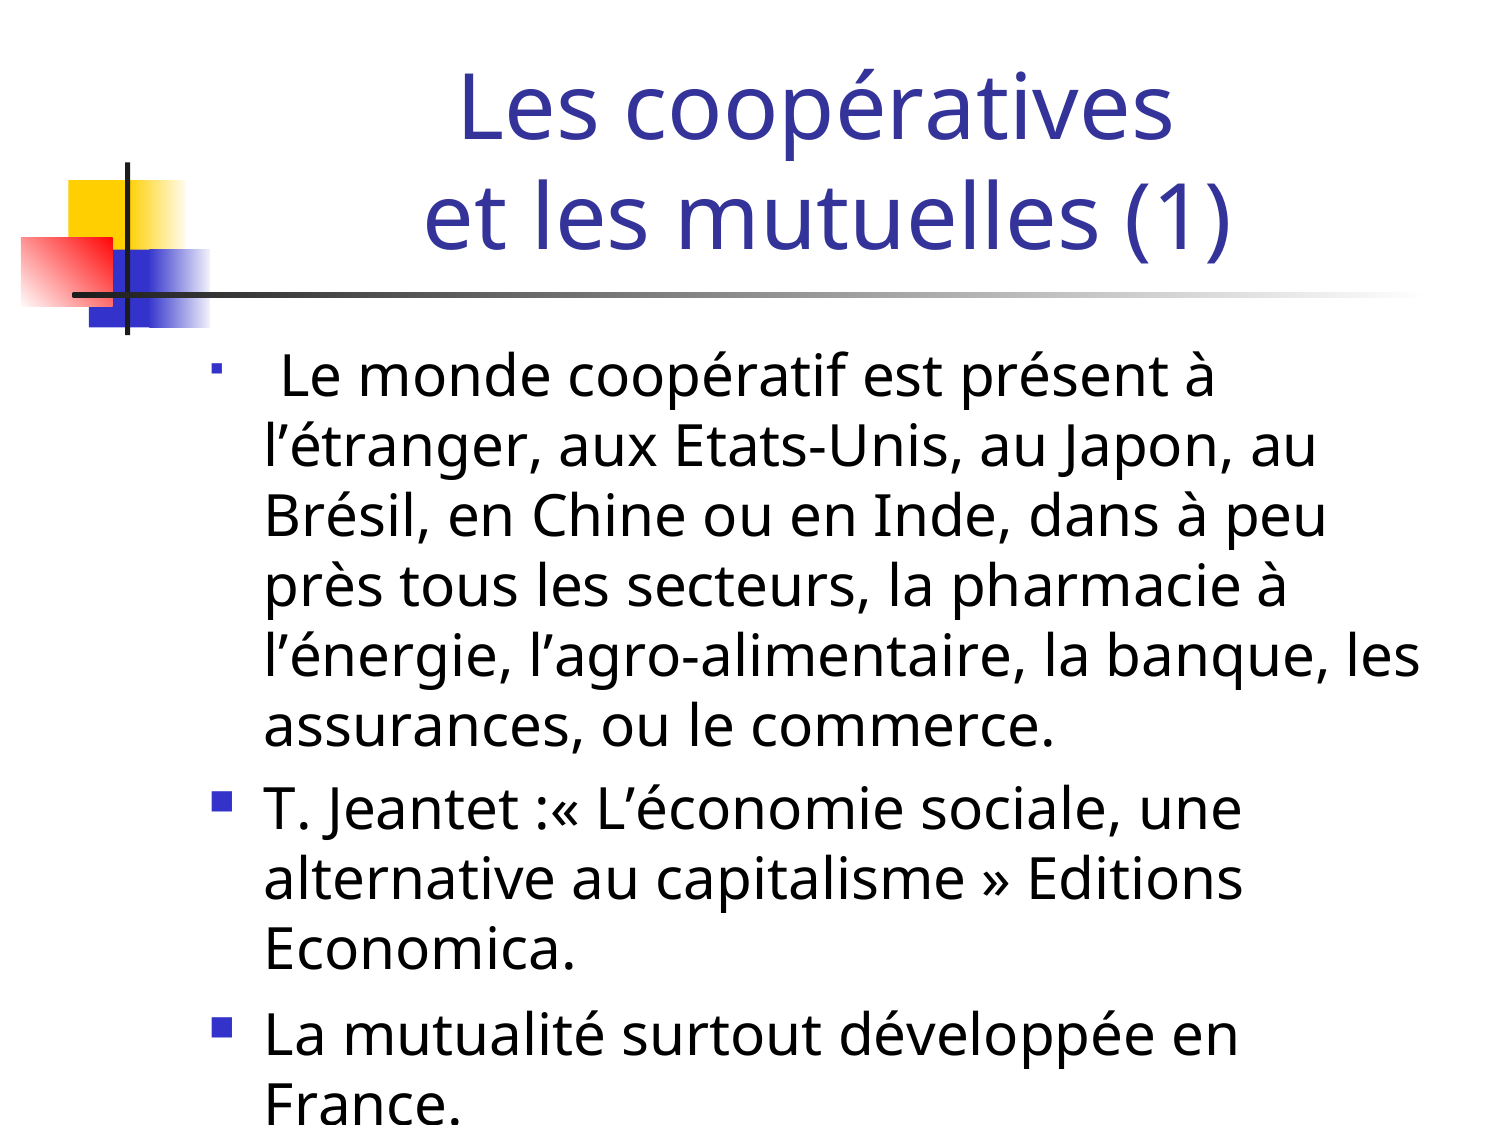

Les coopératives
et les mutuelles (1)
 Le monde coopératif est présent à l’étranger, aux Etats-Unis, au Japon, au Brésil, en Chine ou en Inde, dans à peu près tous les secteurs, la pharmacie à l’énergie, l’agro-alimentaire, la banque, les assurances, ou le commerce.
T. Jeantet :« L’économie sociale, une alternative au capitalisme » Editions Economica.
La mutualité surtout développée en France.